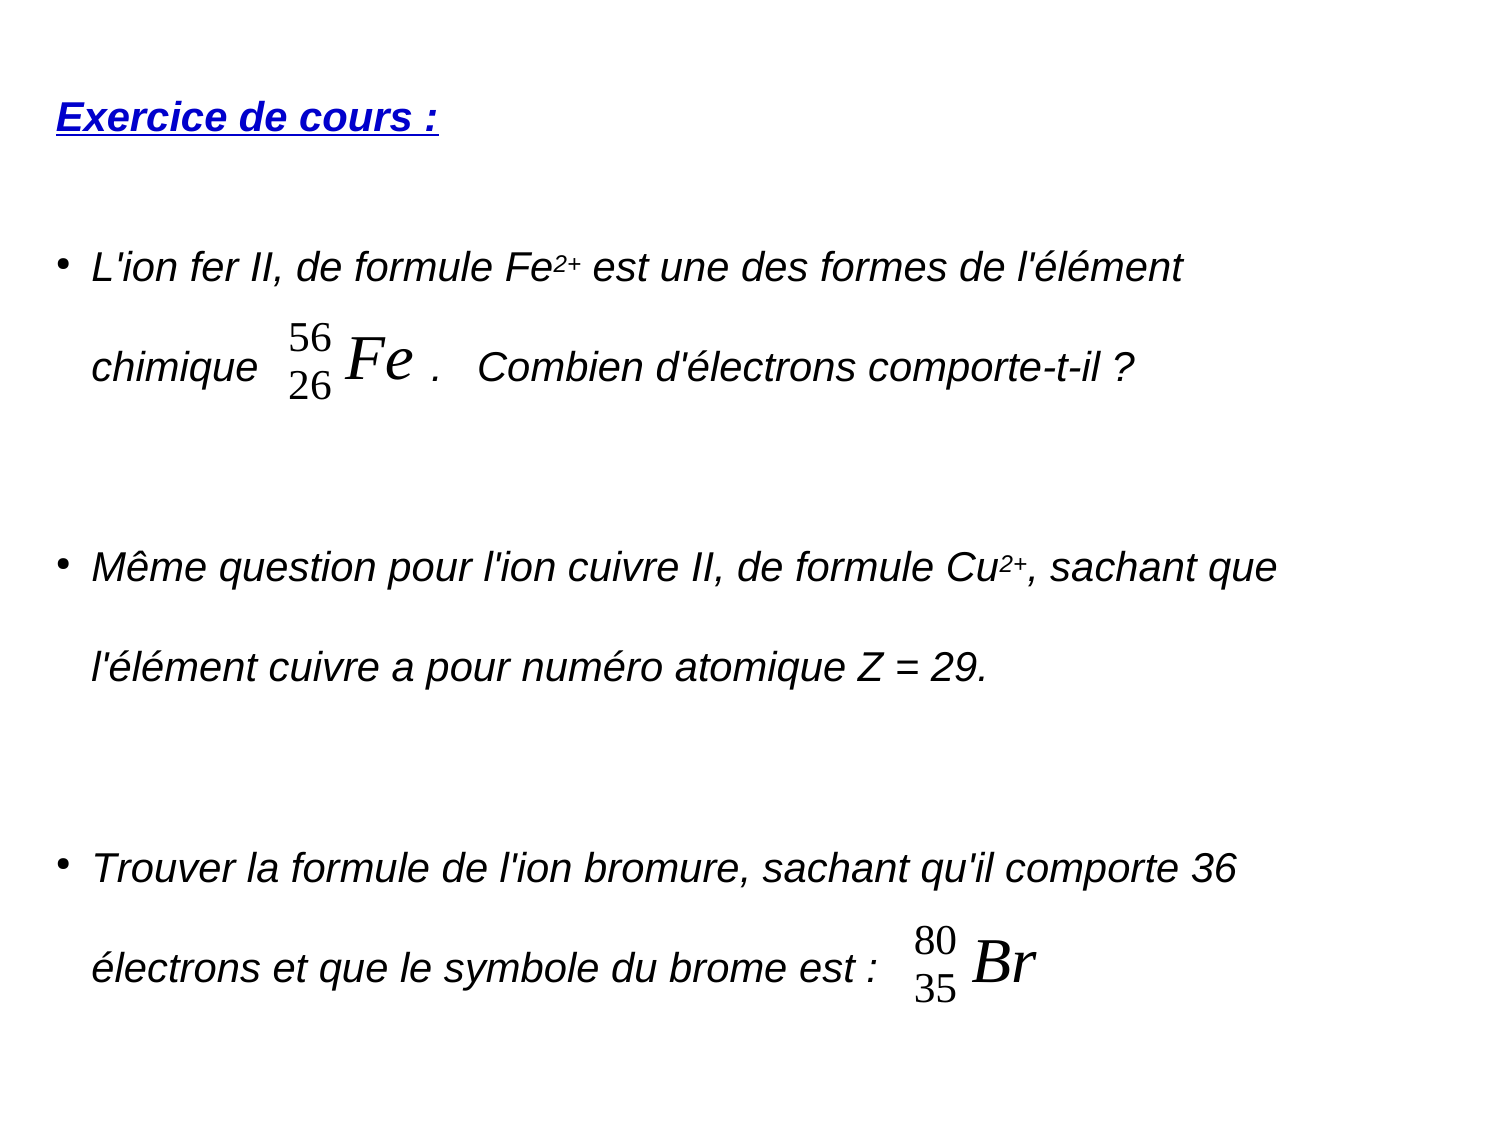

Exercice de cours :
L'ion fer II, de formule Fe2+ est une des formes de l'élément
chimique . Combien d'électrons comporte-t-il ?
Même question pour l'ion cuivre II, de formule Cu2+, sachant que l'élément cuivre a pour numéro atomique Z = 29.
Trouver la formule de l'ion bromure, sachant qu'il comporte 36 électrons et que le symbole du brome est :